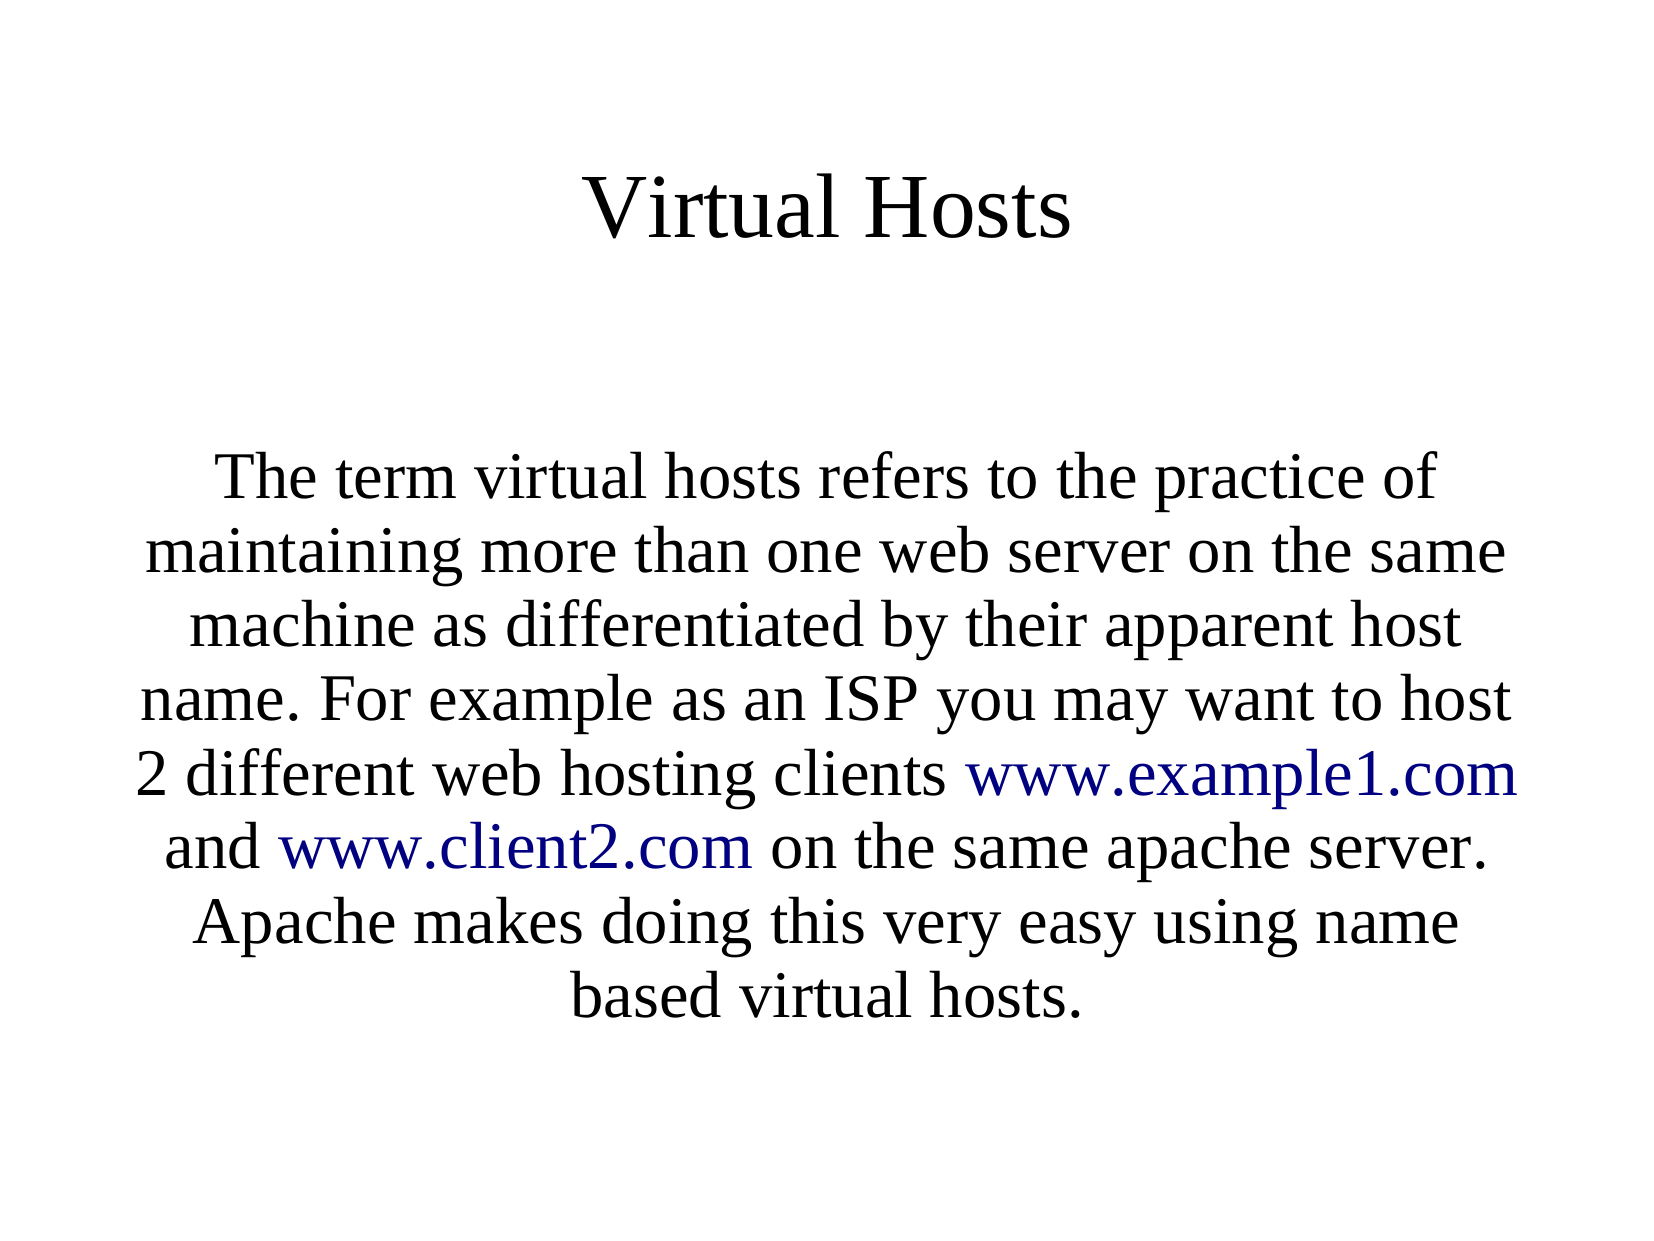

# Virtual Hosts
The term virtual hosts refers to the practice of maintaining more than one web server on the same machine as differentiated by their apparent host name. For example as an ISP you may want to host 2 different web hosting clients www.example1.com and www.client2.com on the same apache server. Apache makes doing this very easy using name based virtual hosts.